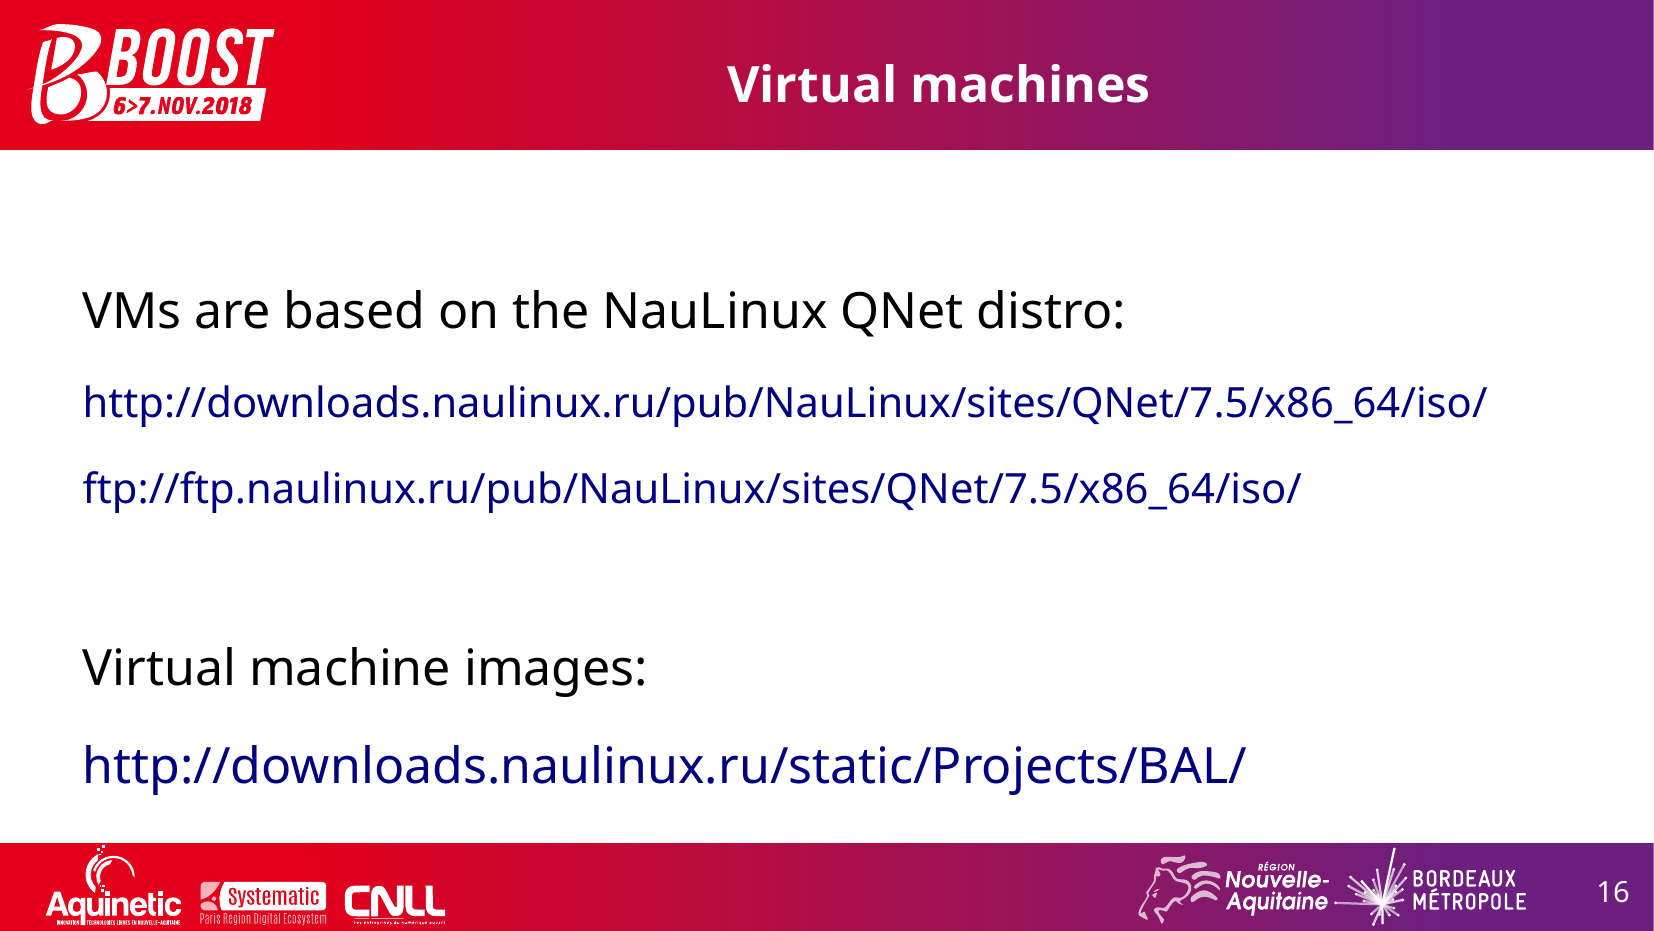

# Virtual machines
VMs are based on the NauLinux QNet distro:
http://downloads.naulinux.ru/pub/NauLinux/sites/QNet/7.5/x86_64/iso/
ftp://ftp.naulinux.ru/pub/NauLinux/sites/QNet/7.5/x86_64/iso/
Virtual machine images:
http://downloads.naulinux.ru/static/Projects/BAL/
16